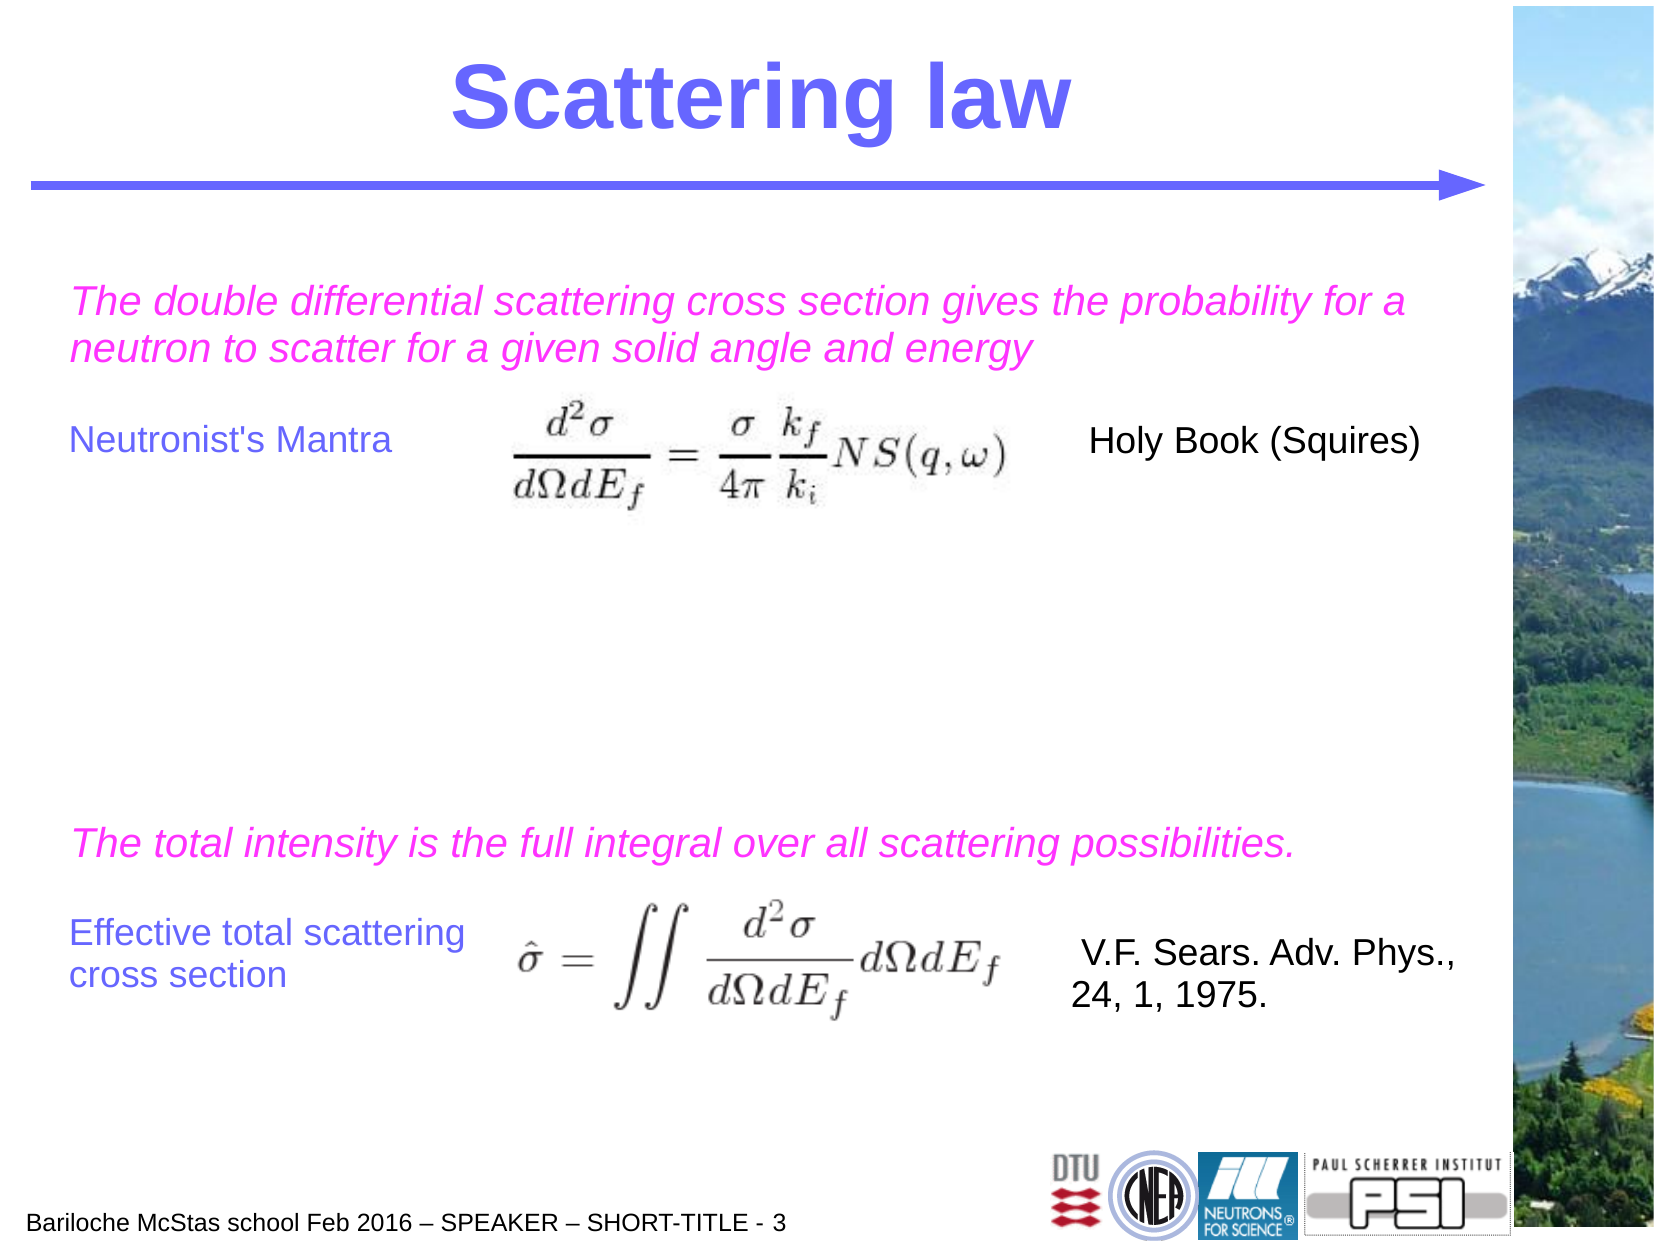

# Scattering law
The double differential scattering cross section gives the probability for a neutron to scatter for a given solid angle and energy
Neutronist's Mantra
Holy Book (Squires)
The total intensity is the full integral over all scattering possibilities.
Effective total scattering cross section
 V.F. Sears. Adv. Phys., 24, 1, 1975.